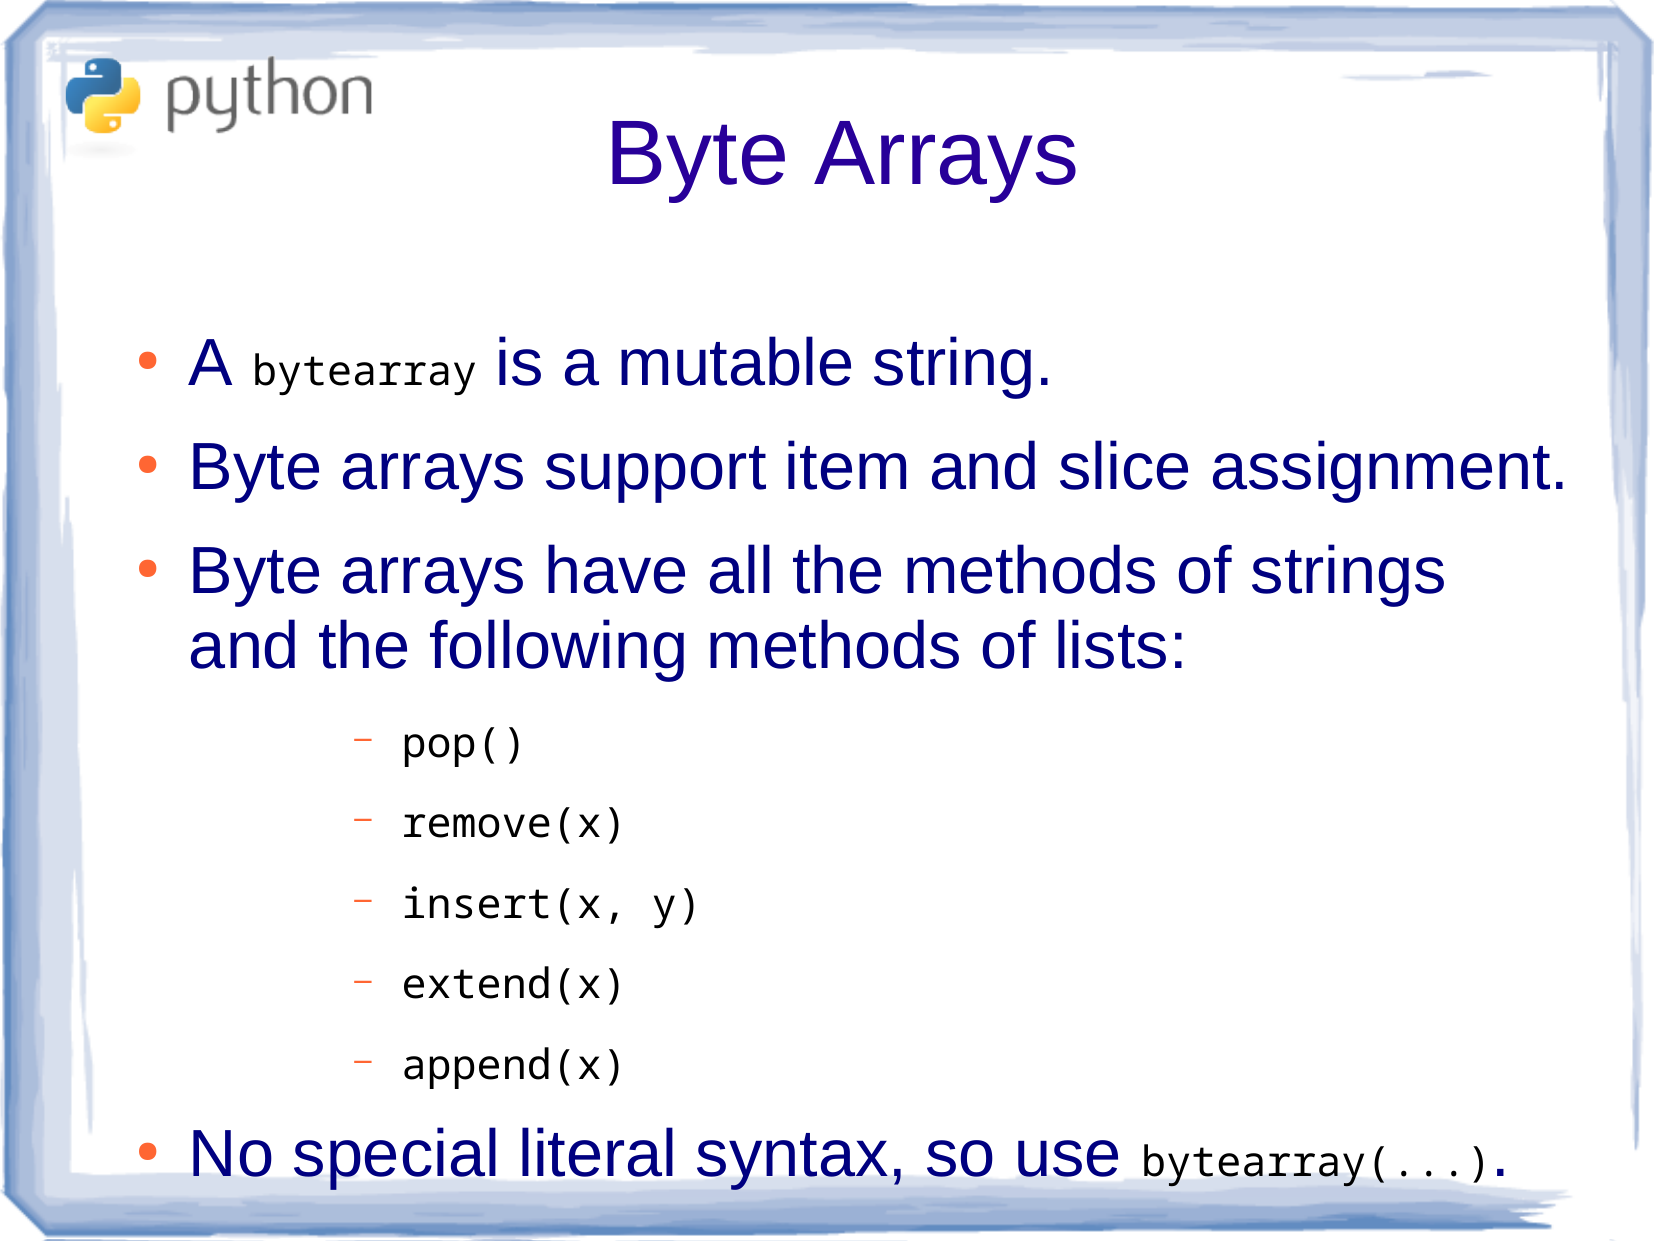

# Byte Arrays
A bytearray is a mutable string.
Byte arrays support item and slice assignment.
Byte arrays have all the methods of strings and the following methods of lists:
pop()
remove(x)
insert(x, y)
extend(x)
append(x)
No special literal syntax, so use bytearray(...).